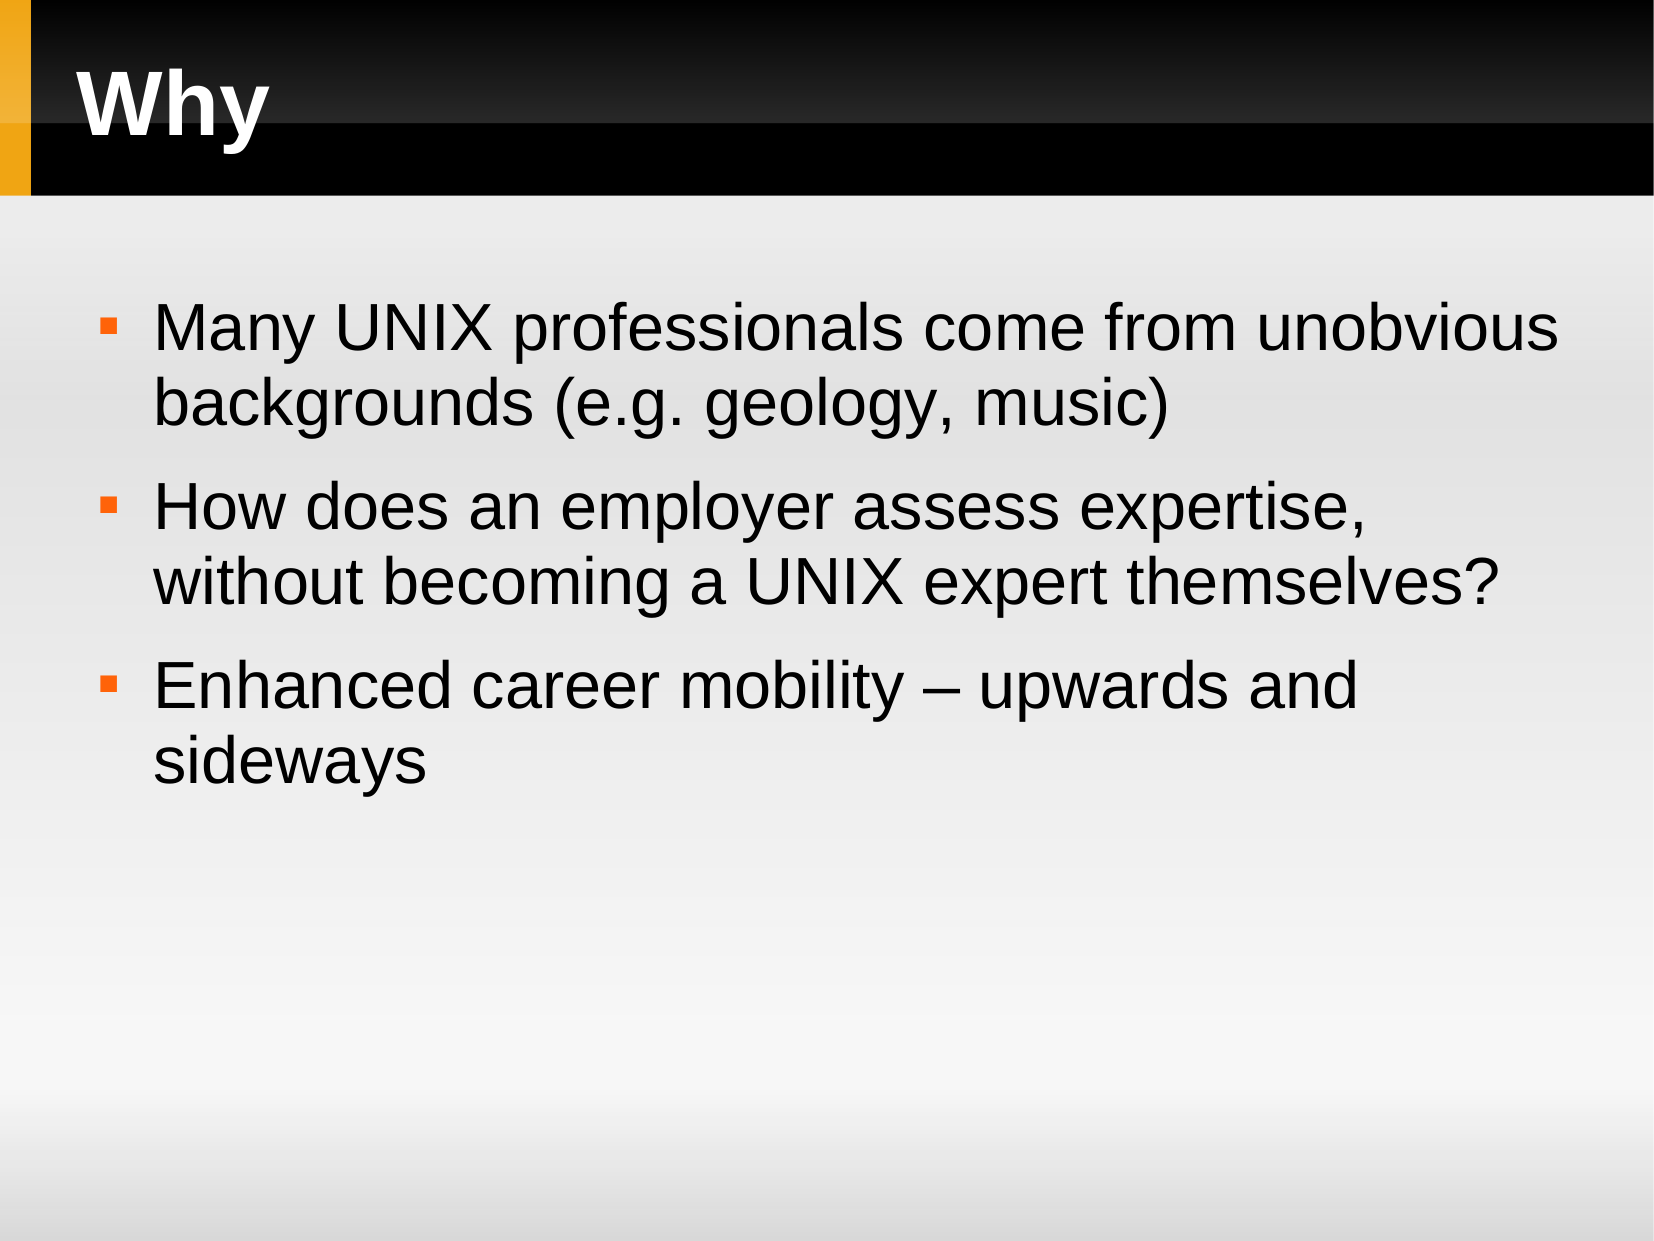

# Why
Many UNIX professionals come from unobvious backgrounds (e.g. geology, music)
How does an employer assess expertise, without becoming a UNIX expert themselves?
Enhanced career mobility – upwards and sideways